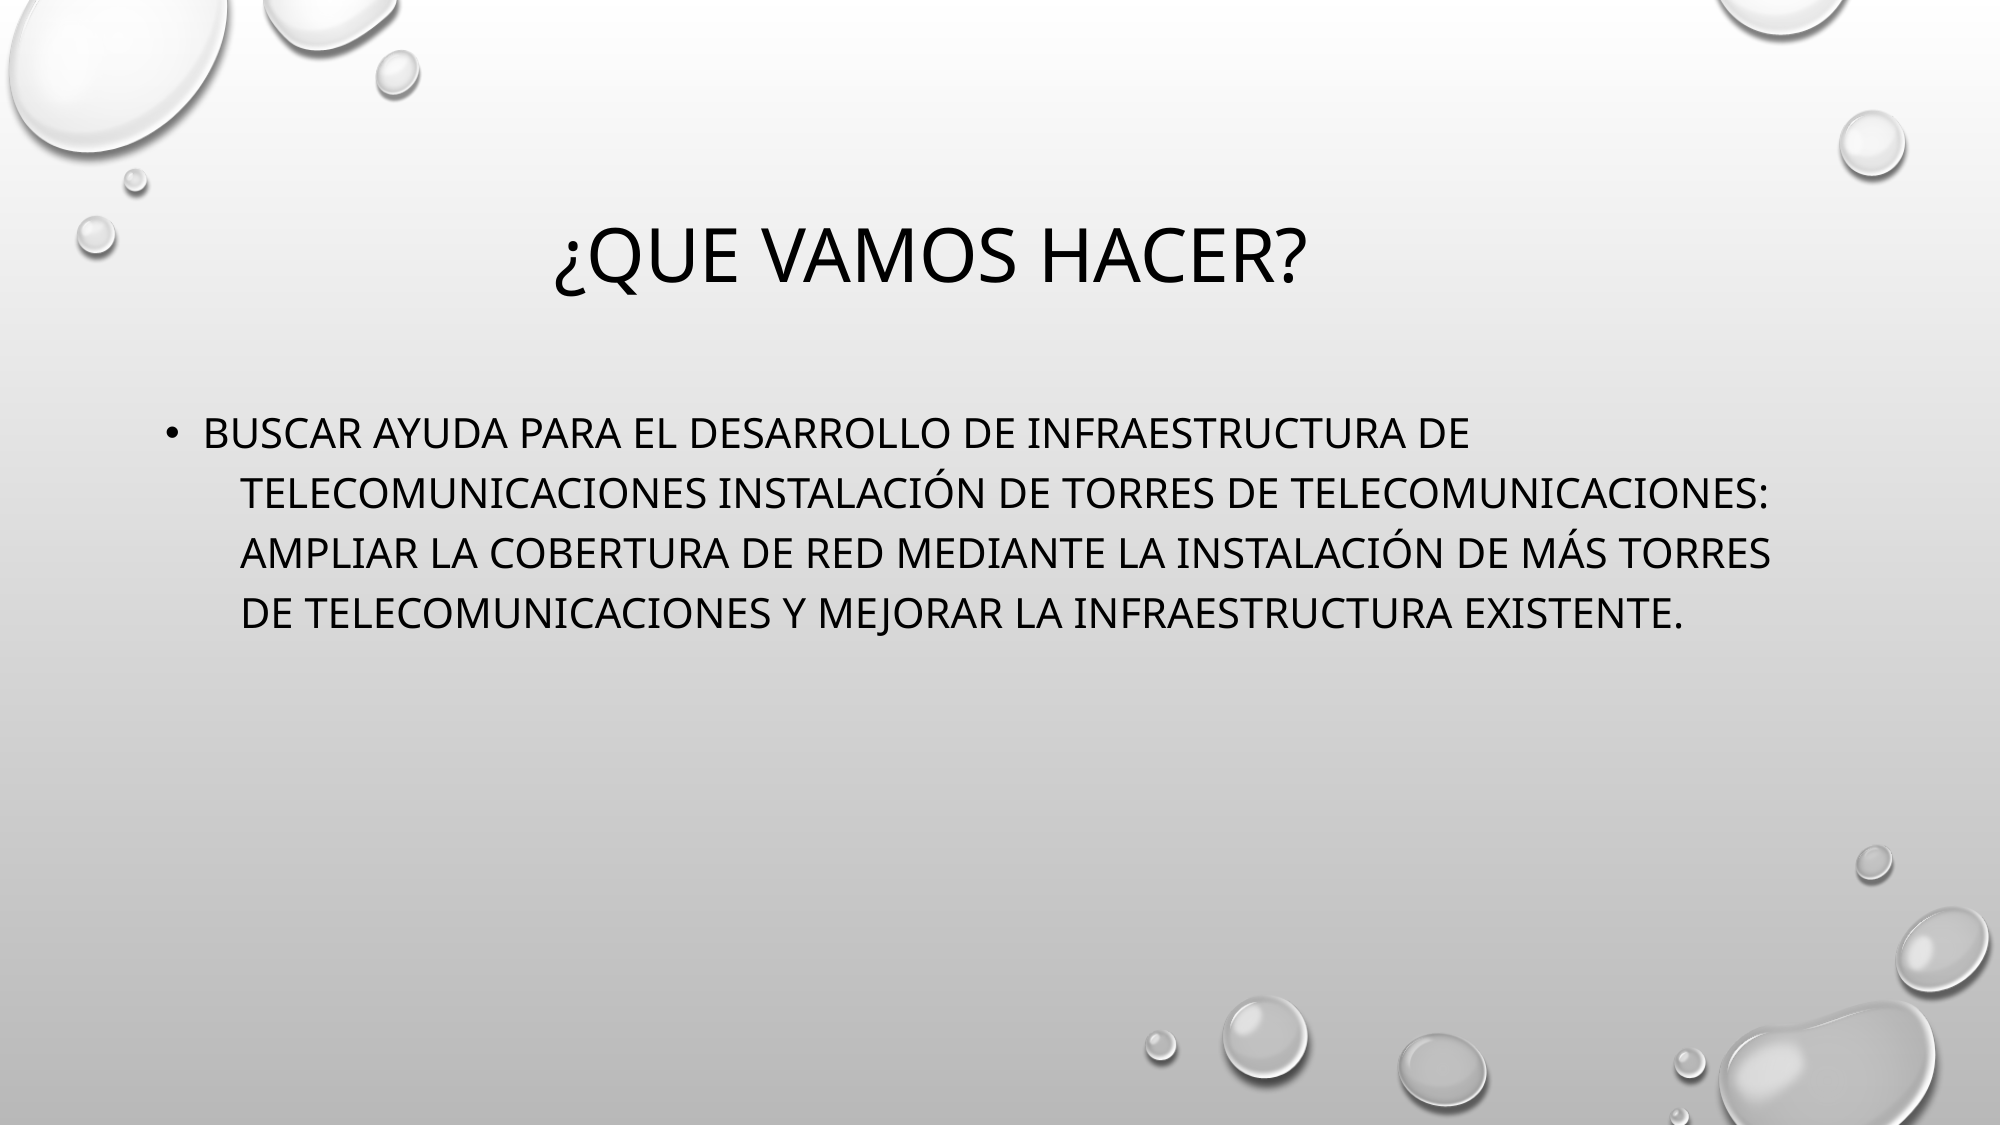

# ¿Que vamos hacer?
Buscar ayuda para el Desarrollo de Infraestructura de Telecomunicaciones Instalación de torres de telecomunicaciones: Ampliar la cobertura de red mediante la instalación de más torres de telecomunicaciones y mejorar la infraestructura existente.